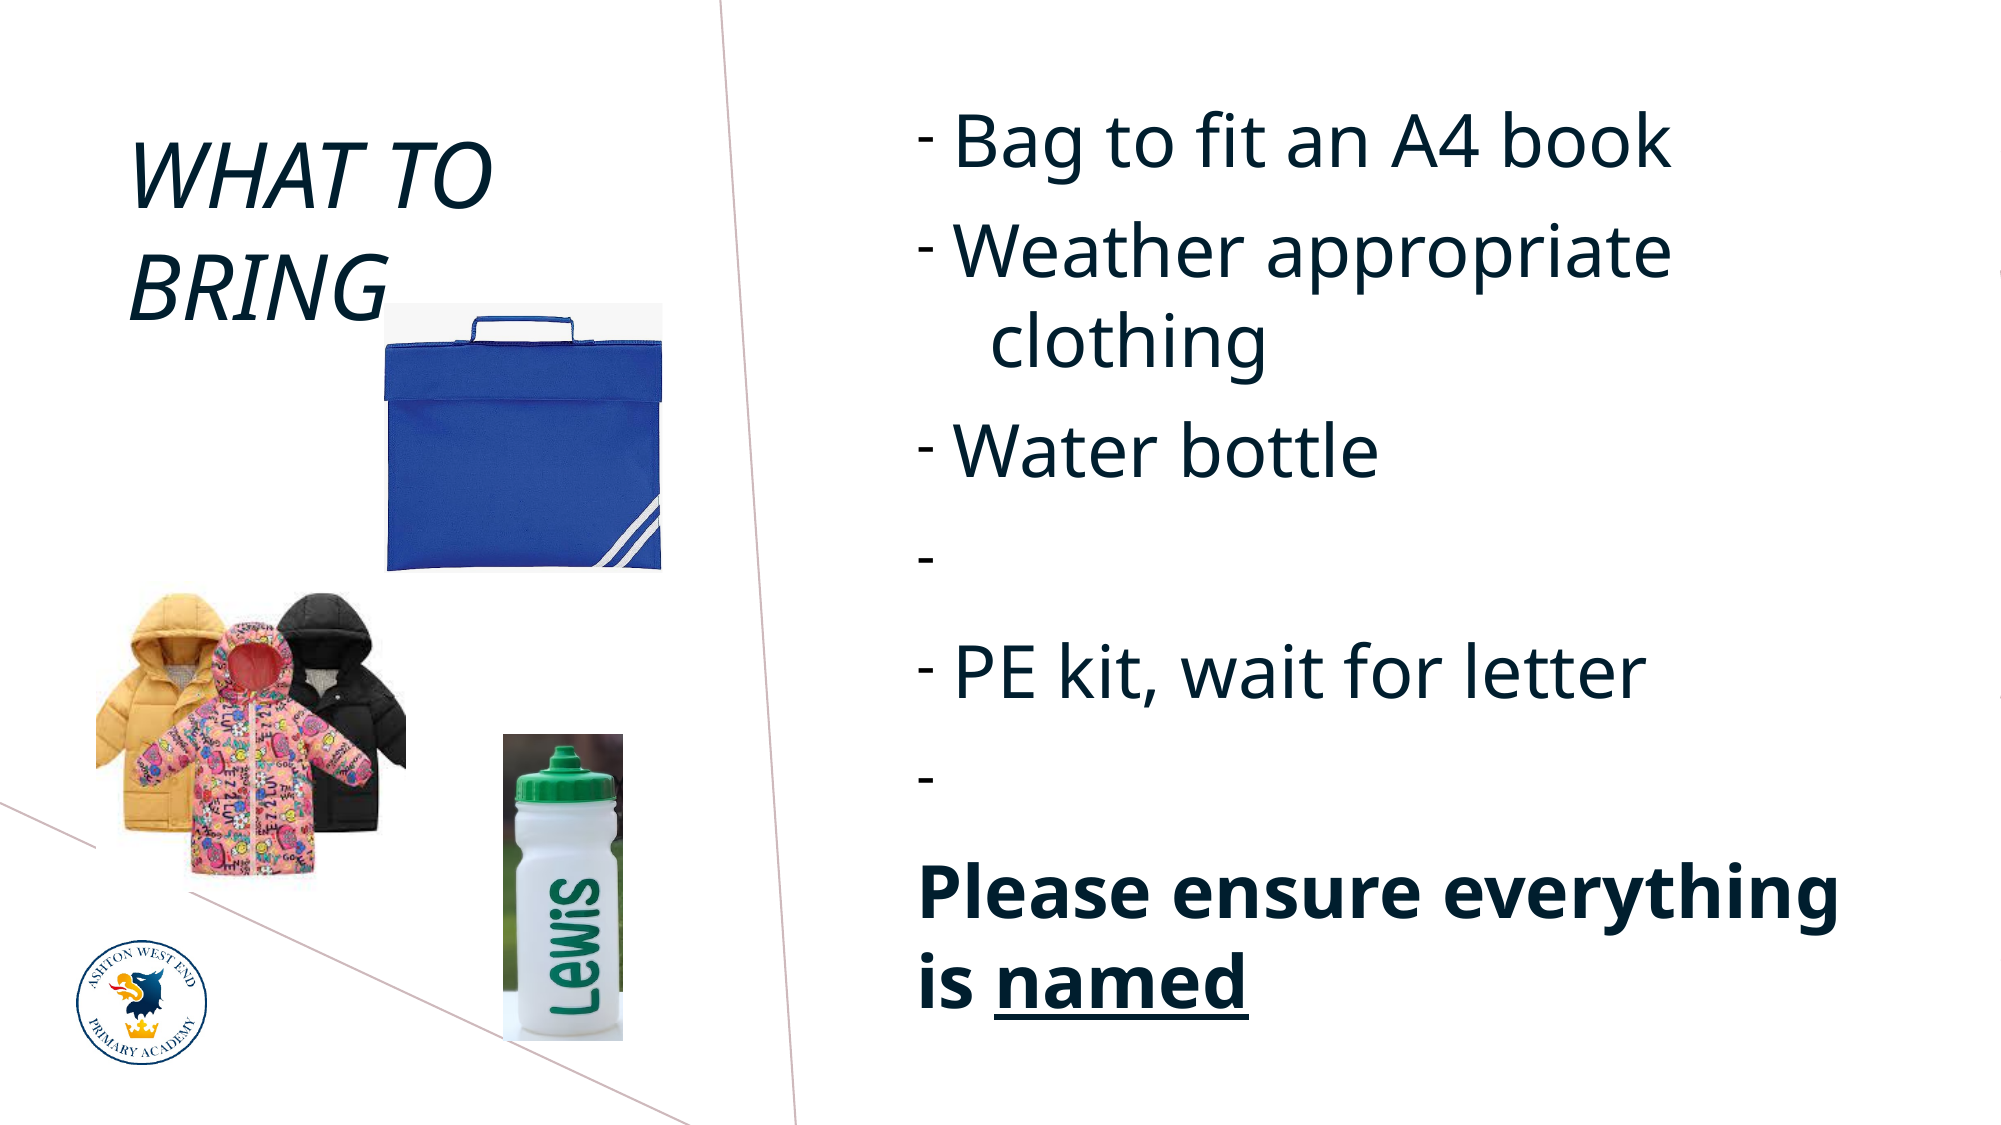

Bag to fit an A4 book
Weather appropriate clothing
Water bottle
PE kit, wait for letter
Please ensure everything is named
# What to bring